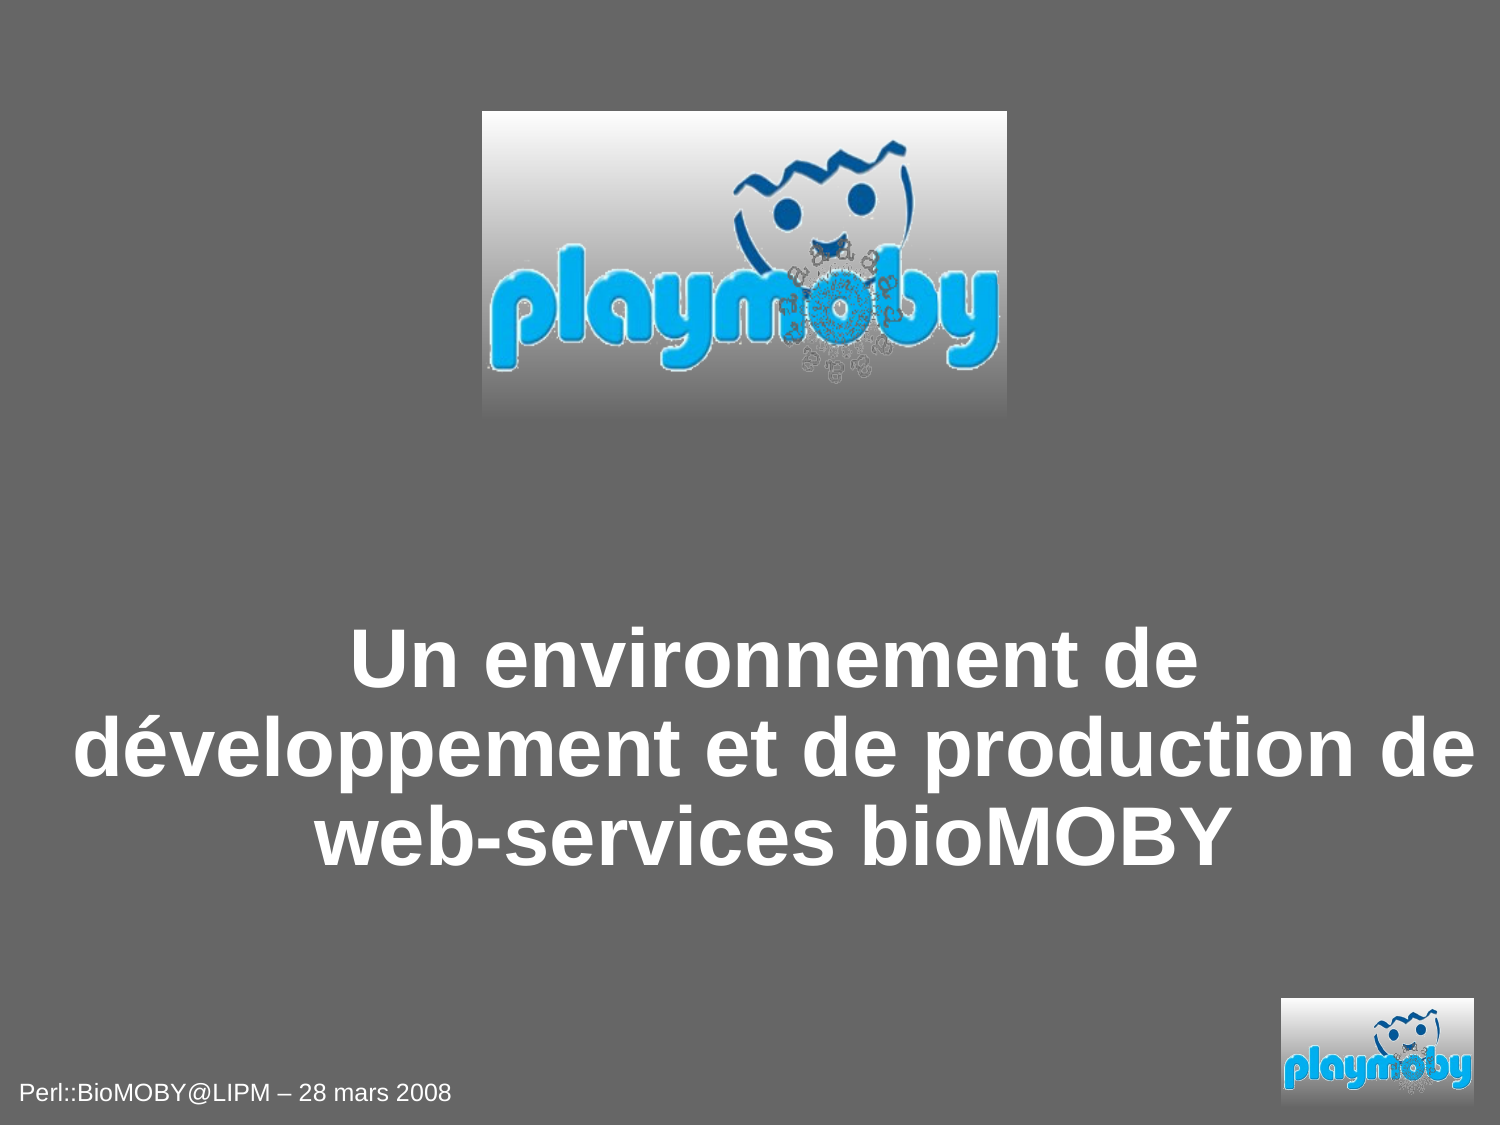

Un environnement de développement et de production de web-services bioMOBY